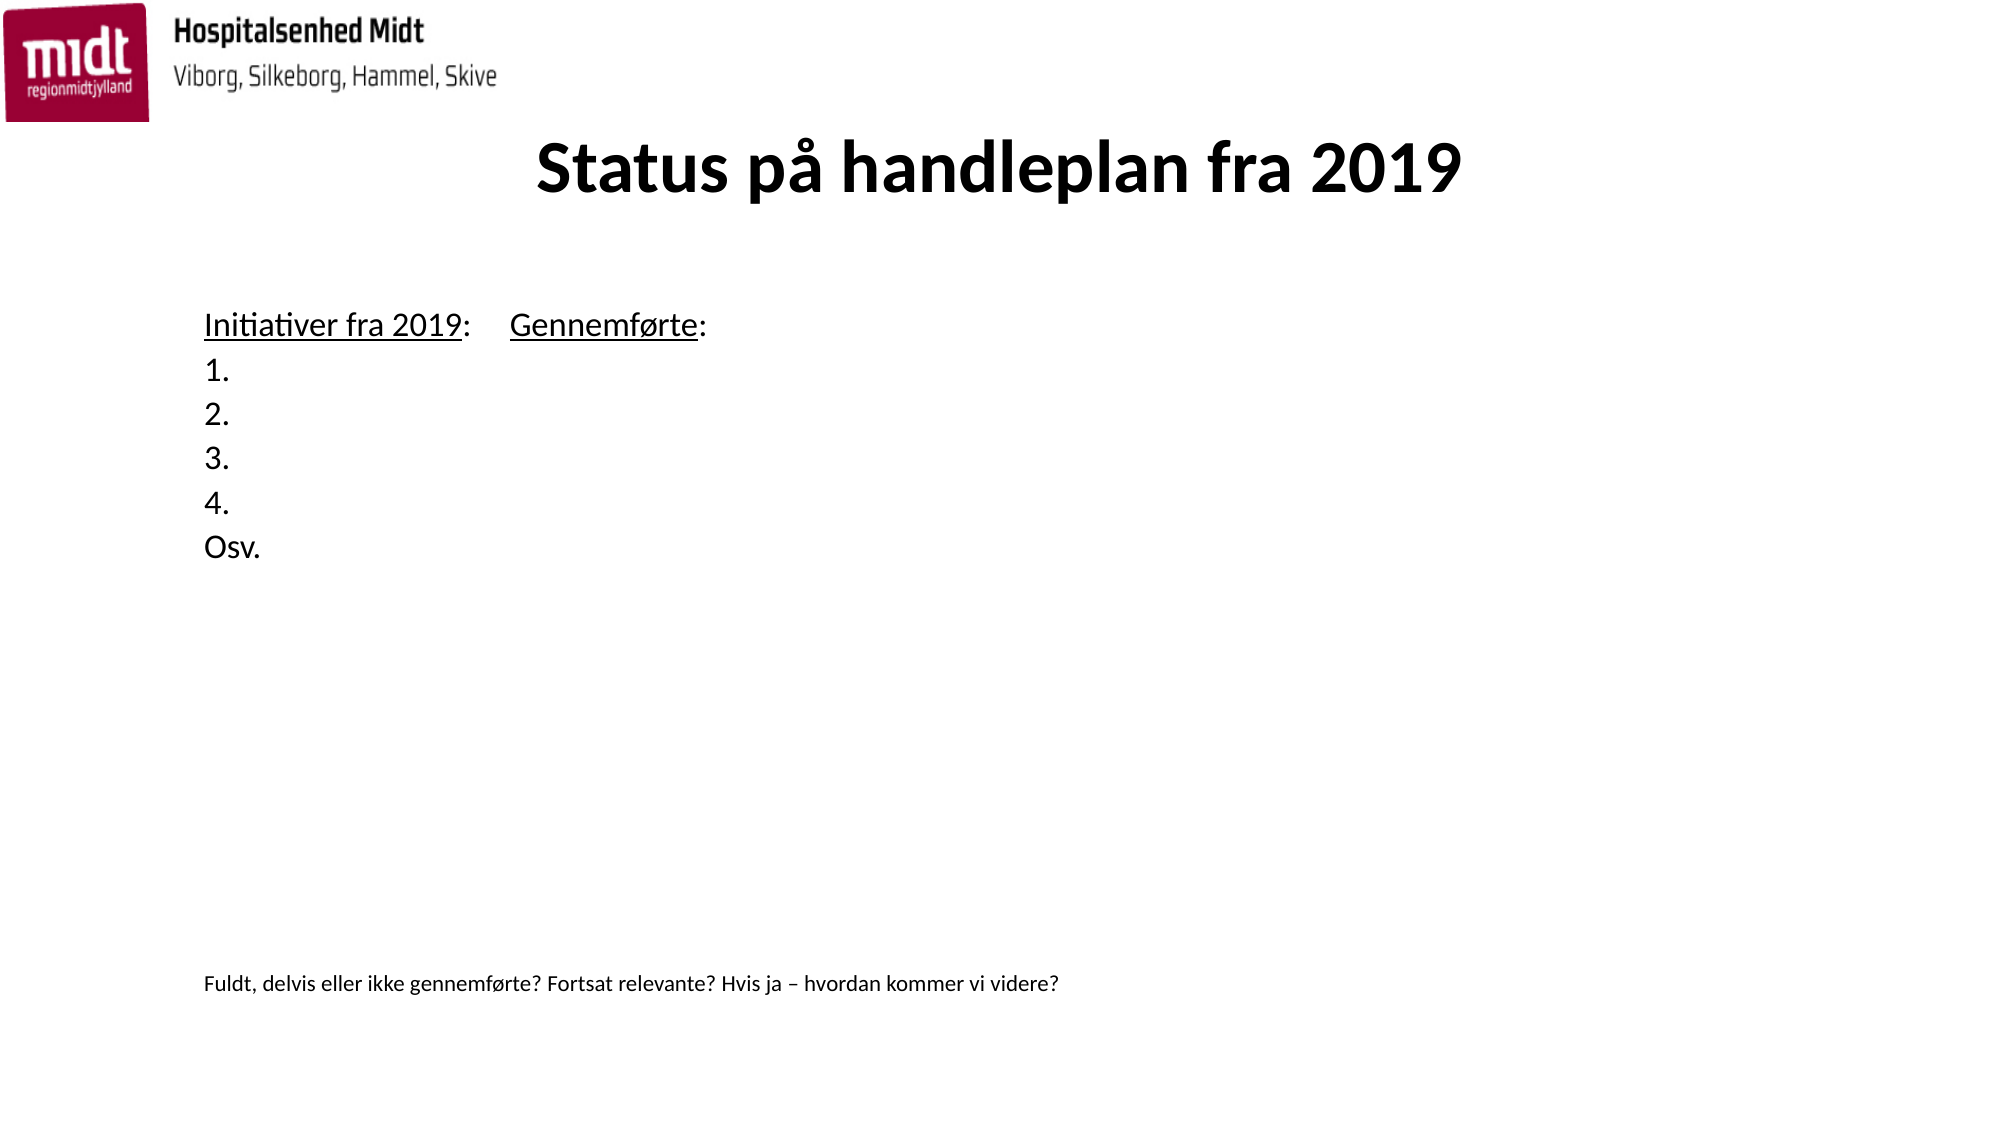

# Status på handleplan fra 2019
Initiativer fra 2019: 				Gennemførte:
1.
2.
3.
4.
Osv.
Fuldt, delvis eller ikke gennemførte? Fortsat relevante? Hvis ja – hvordan kommer vi videre?